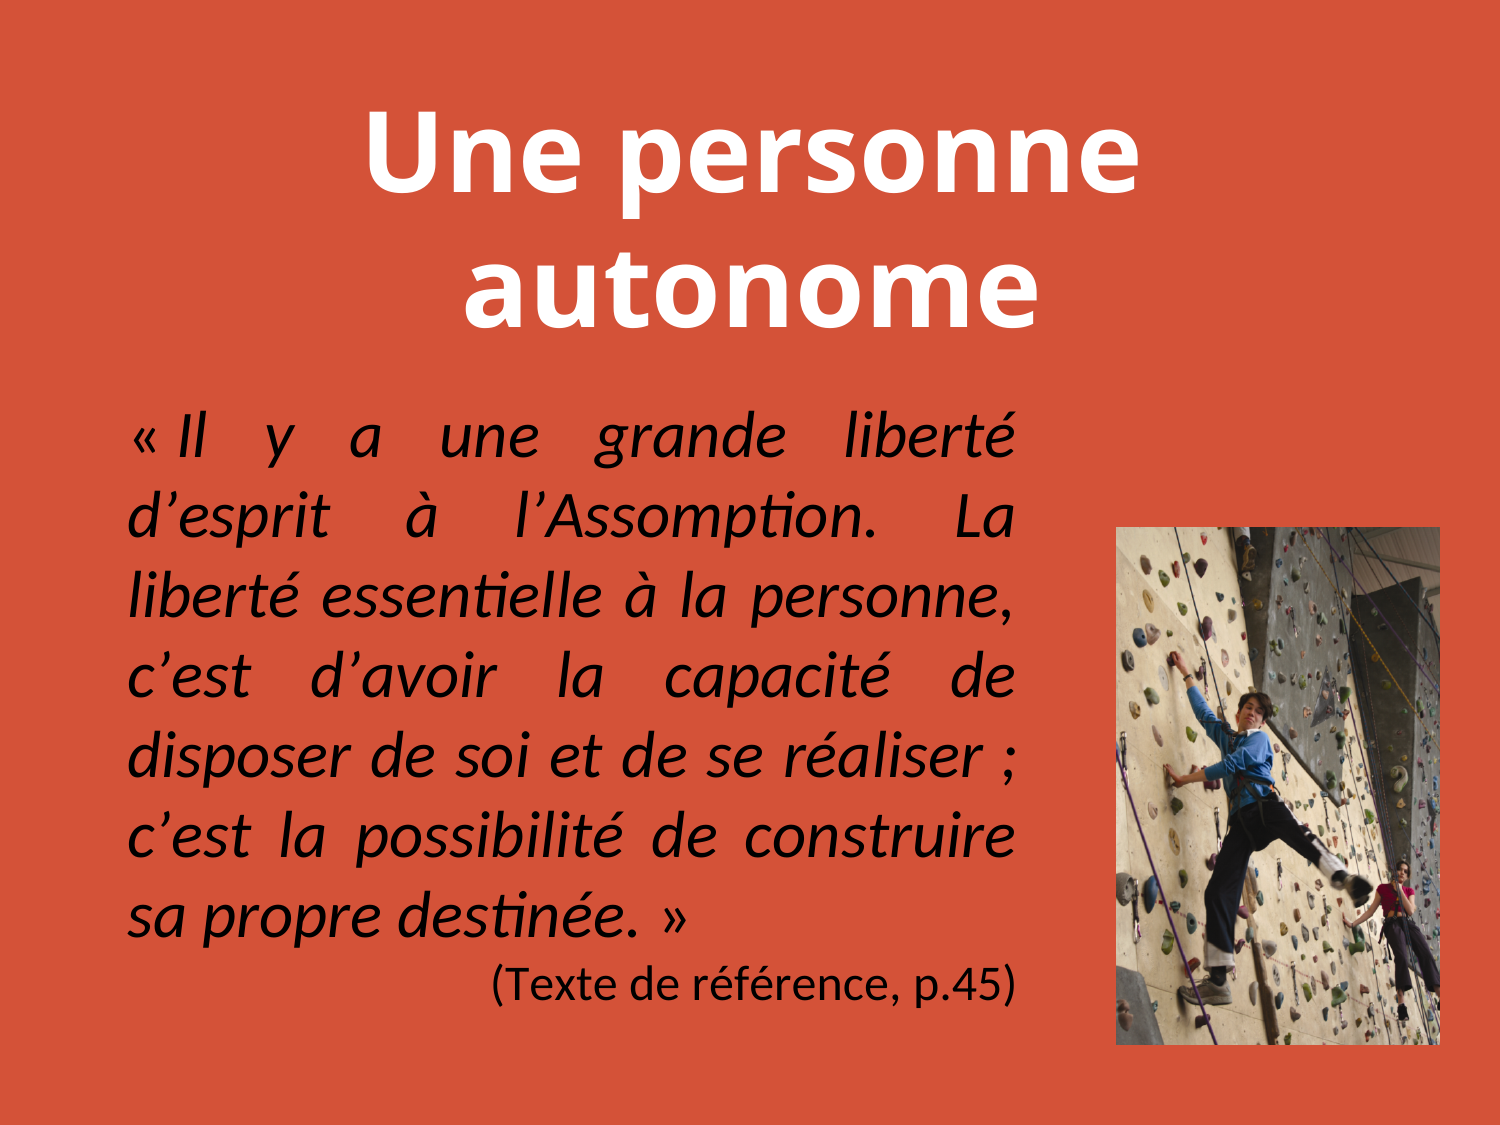

# Une personne autonome
« Il y a une grande liberté d’esprit à l’Assomption. La liberté essentielle à la personne, c’est d’avoir la capacité de disposer de soi et de se réaliser ; c’est la possibilité de construire sa propre destinée. »
(Texte de référence, p.45)